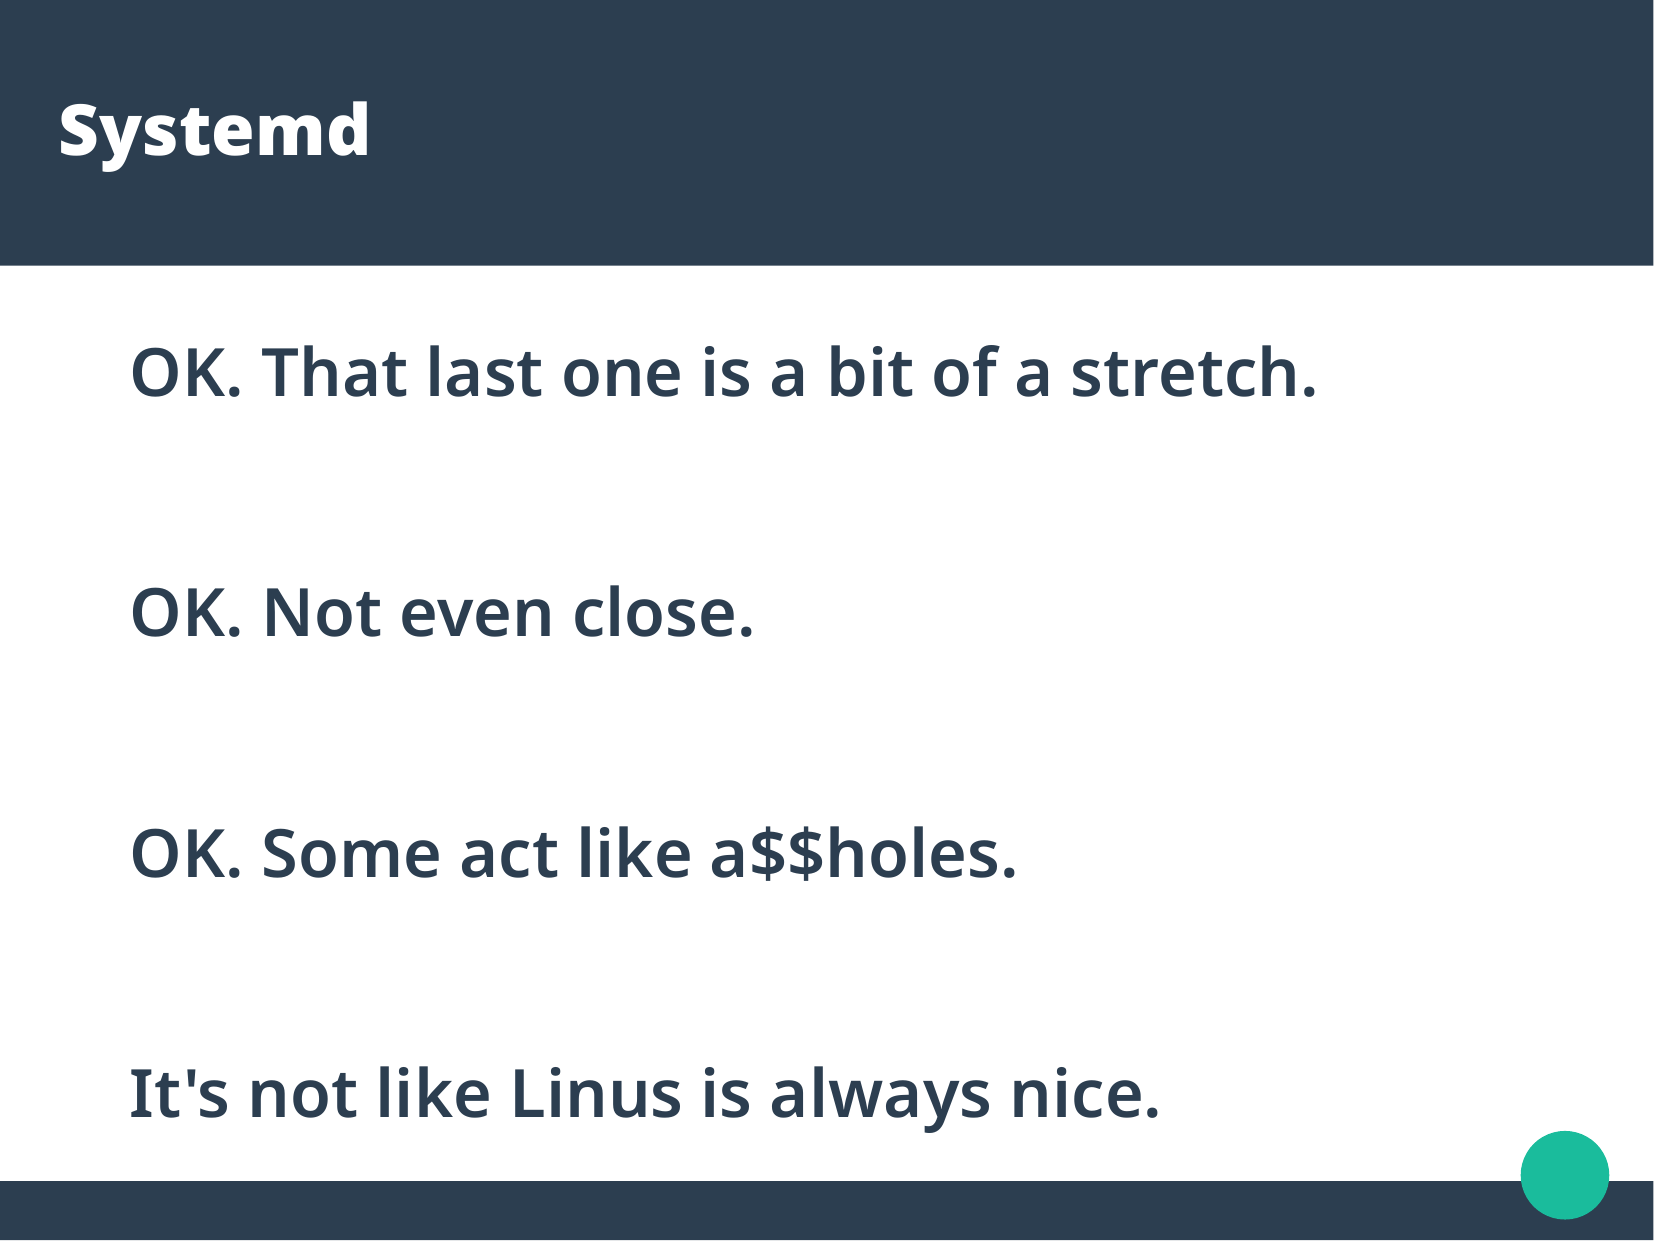

# Systemd
OK. That last one is a bit of a stretch.
OK. Not even close.
OK. Some act like a$$holes.
It's not like Linus is always nice.